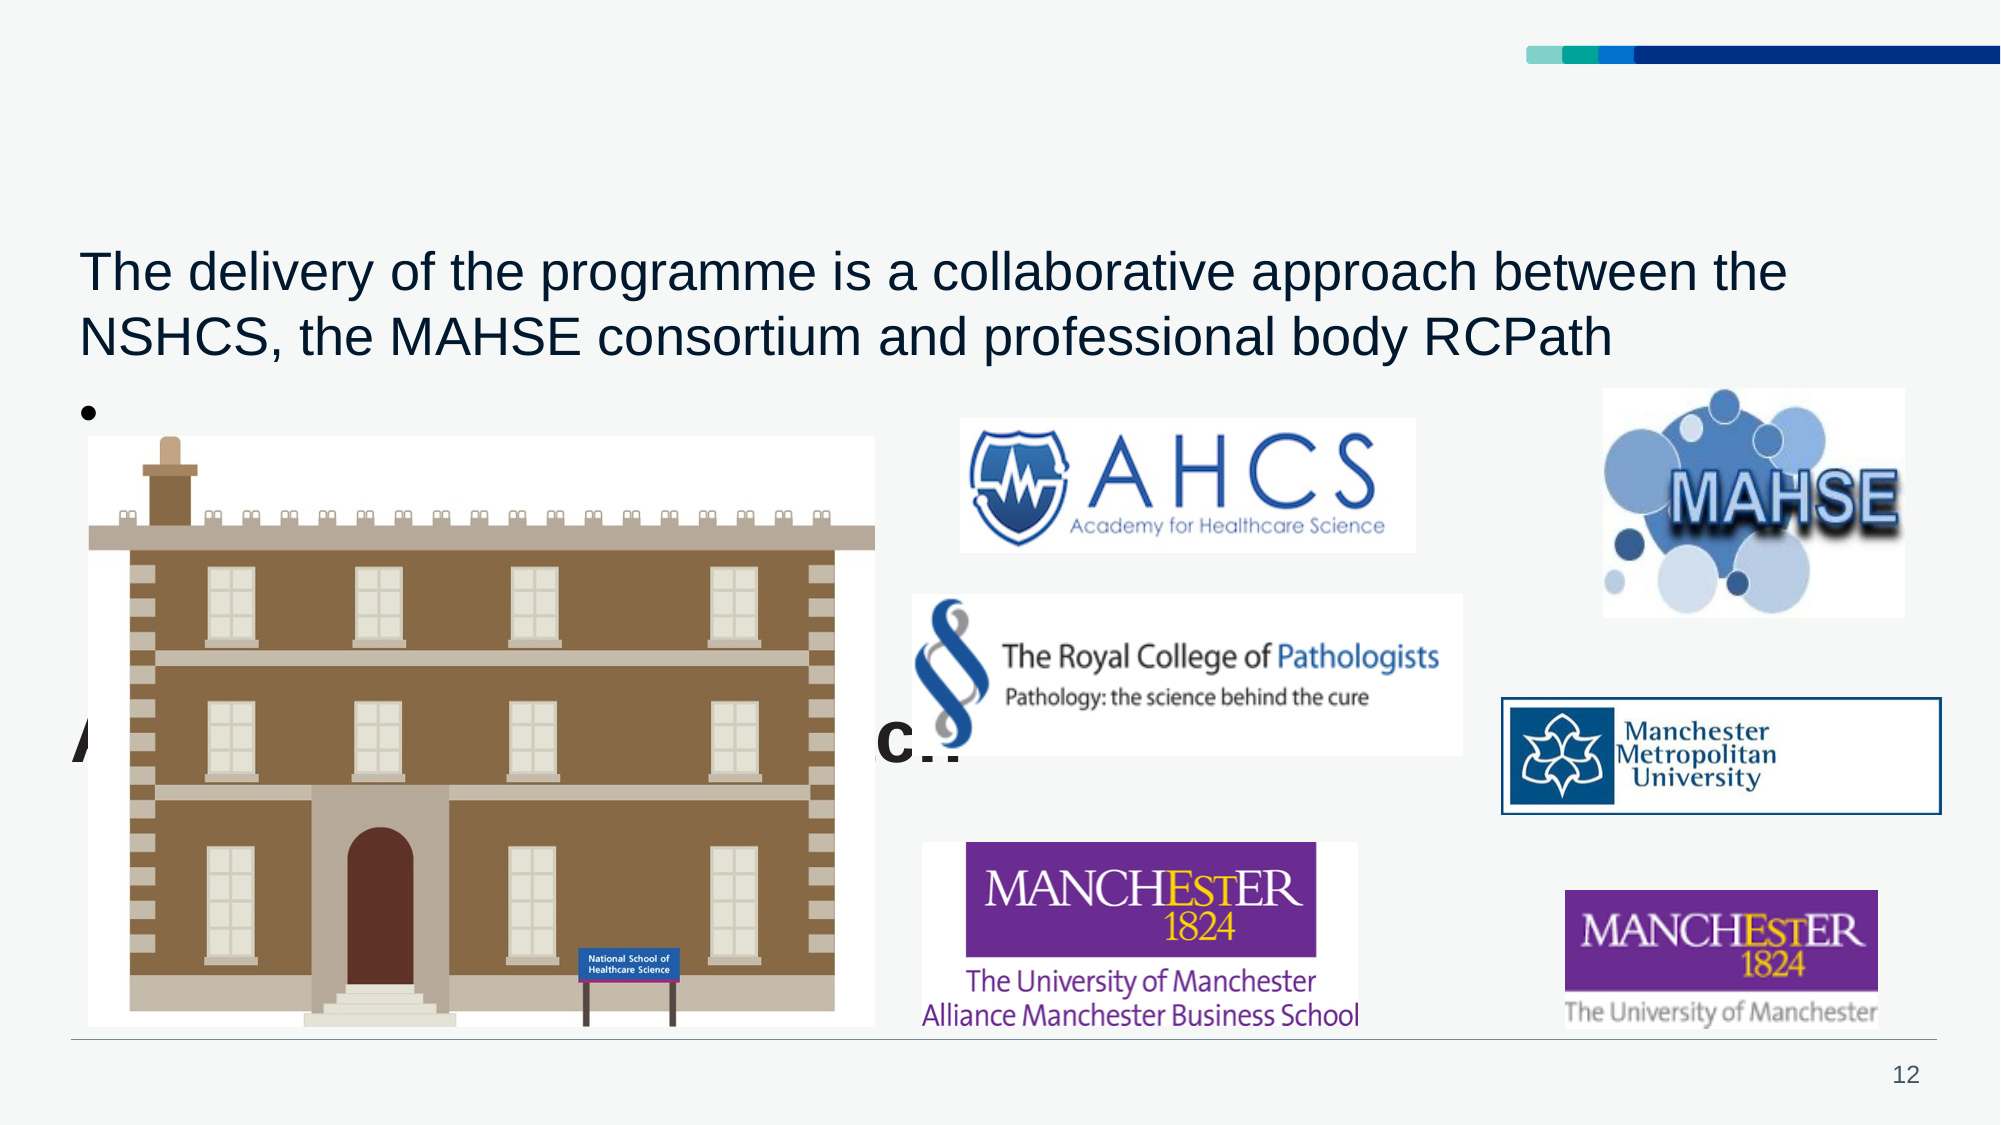

The delivery of the programme is a collaborative approach between the NSHCS, the MAHSE consortium and professional body RCPath
# A collaborative approach